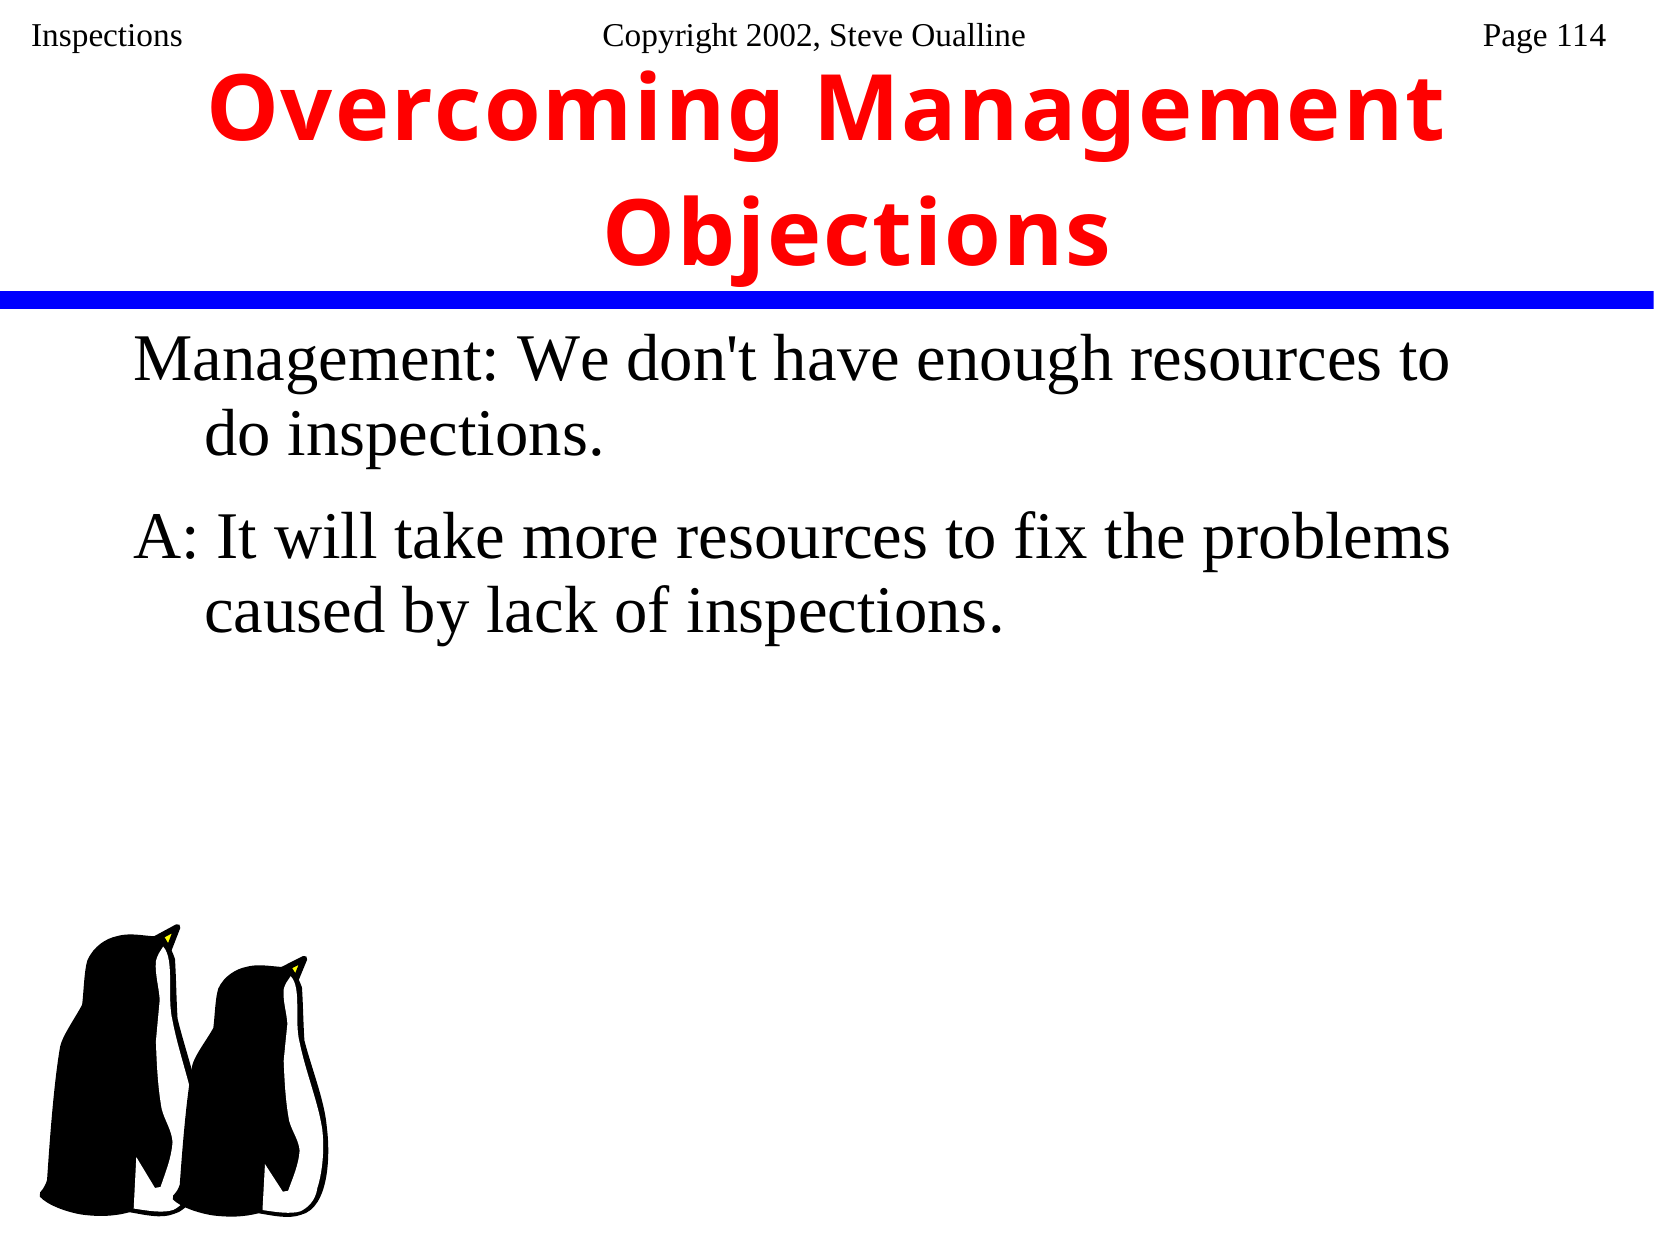

# Overcoming Management Objections
Management: We don't have enough resources to do inspections.
A: It will take more resources to fix the problems caused by lack of inspections.